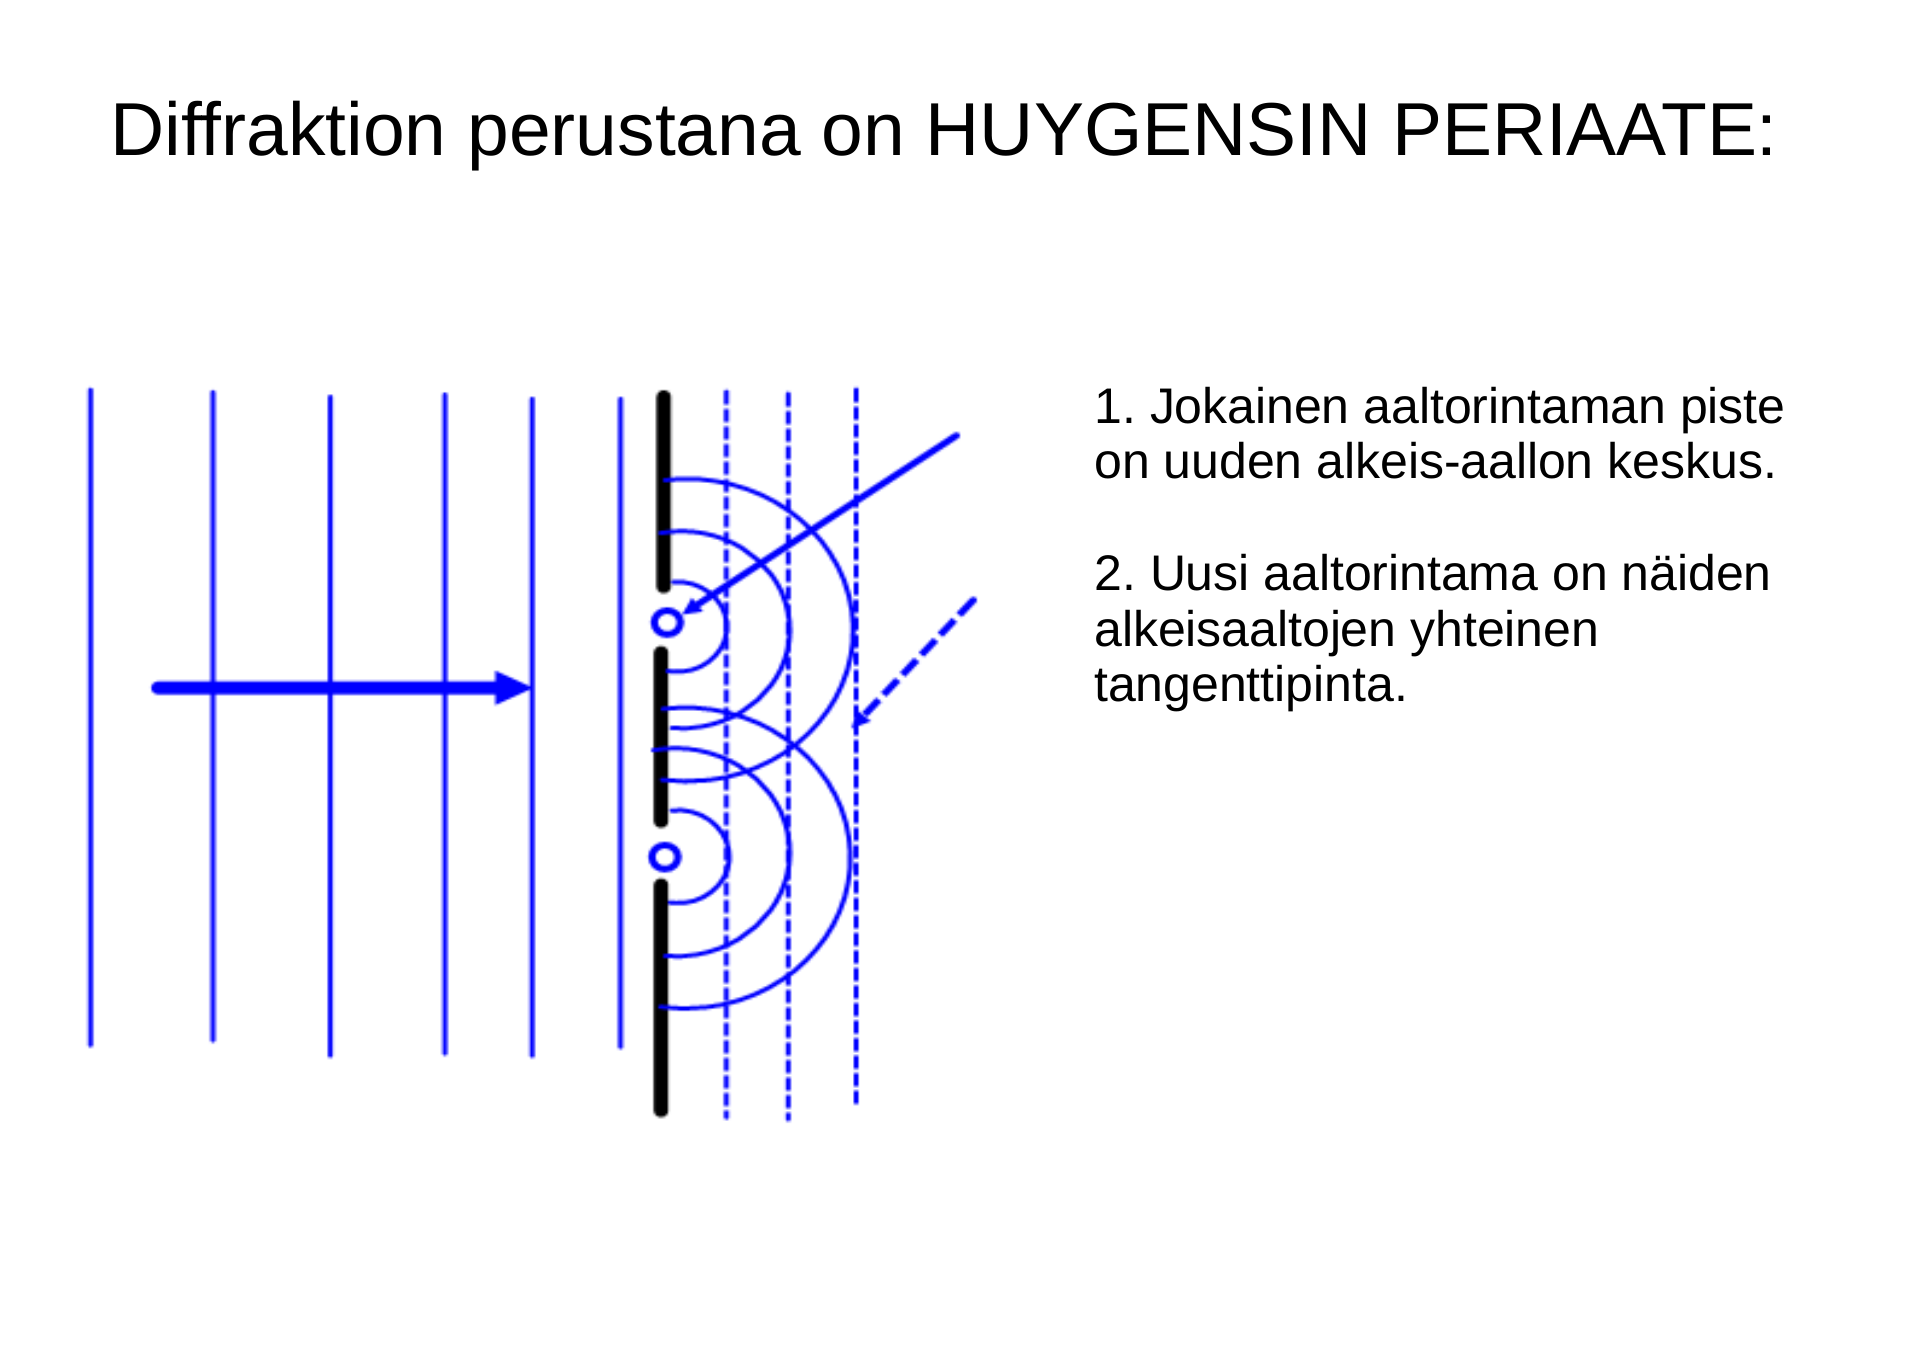

Diffraktion perustana on HUYGENSIN PERIAATE:
1. Jokainen aaltorintaman piste on uuden alkeis-aallon keskus.
2. Uusi aaltorintama on näiden alkeisaaltojen yhteinen tangenttipinta.